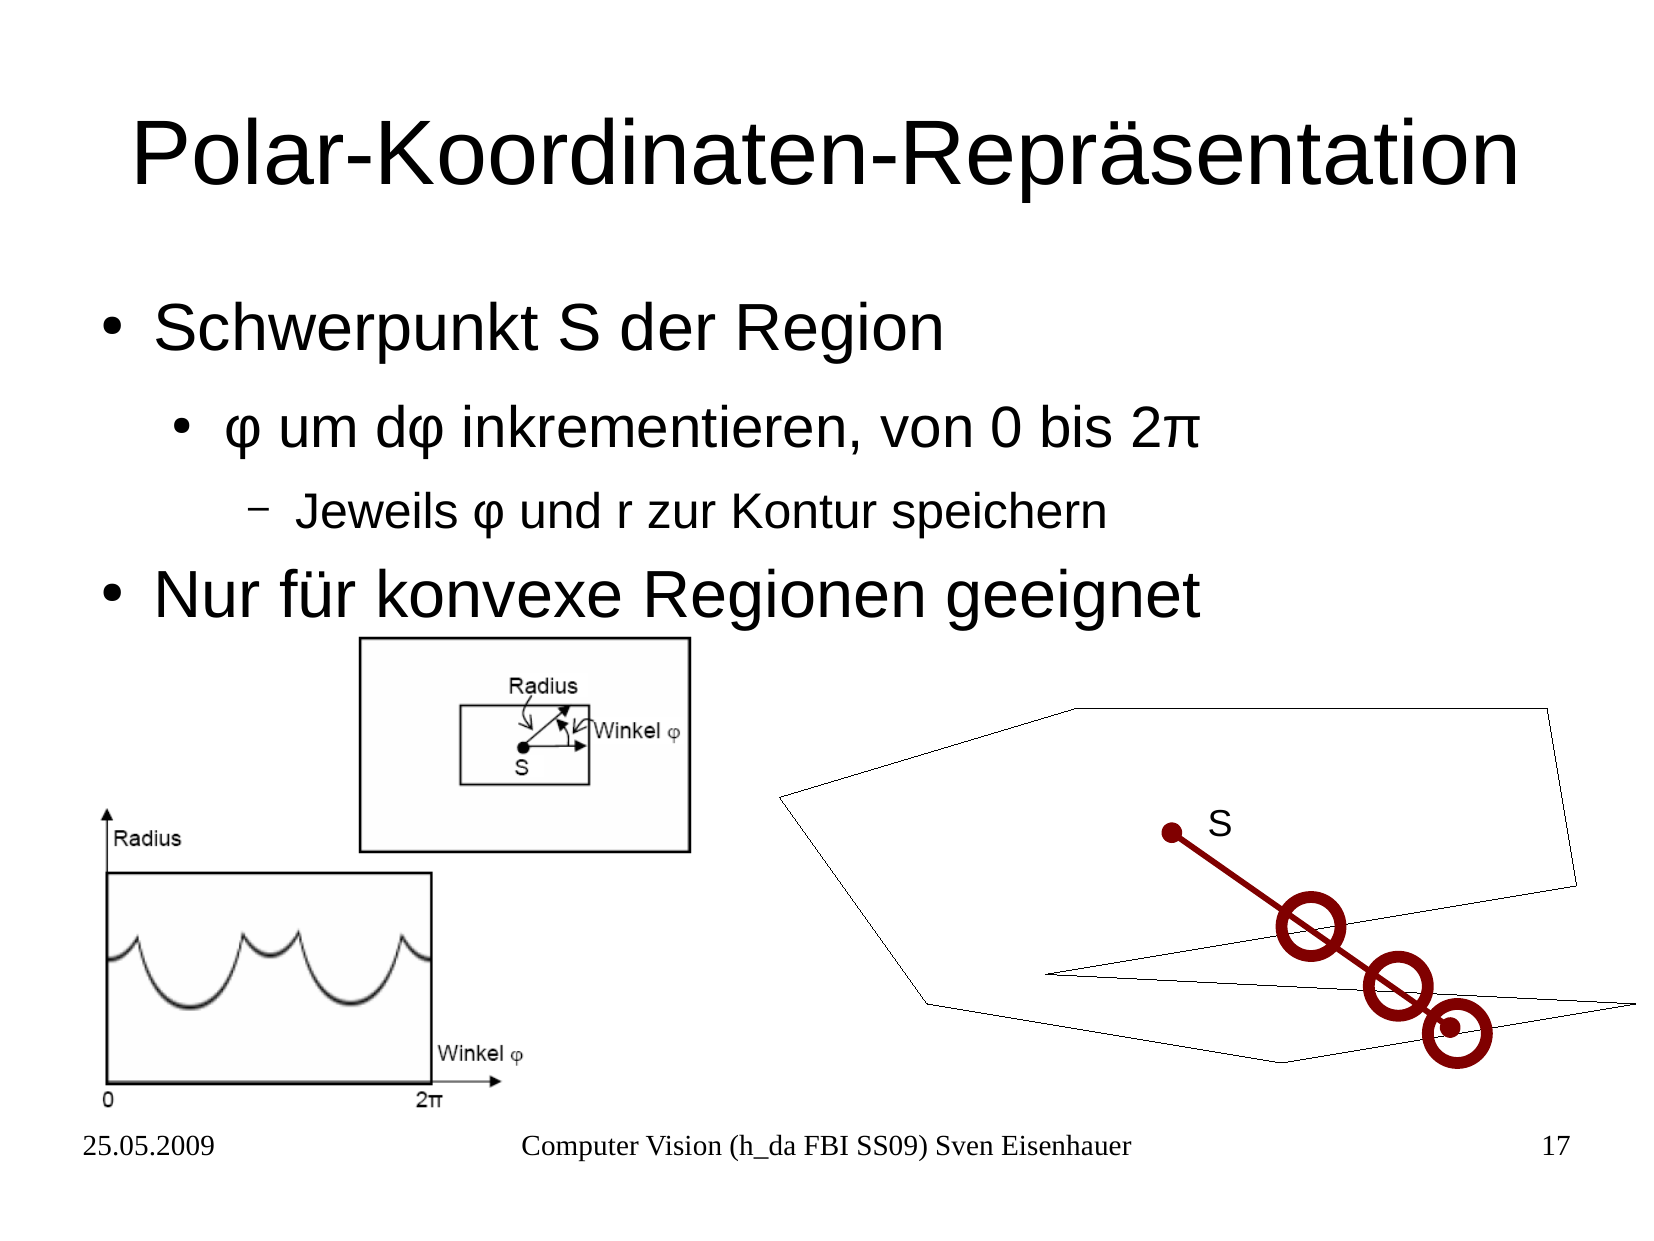

# Polar-Koordinaten-Repräsentation
Schwerpunkt S der Region
φ um dφ inkrementieren, von 0 bis 2π
Jeweils φ und r zur Kontur speichern
Nur für konvexe Regionen geeignet
S
25.05.2009
Computer Vision (h_da FBI SS09) Sven Eisenhauer
17